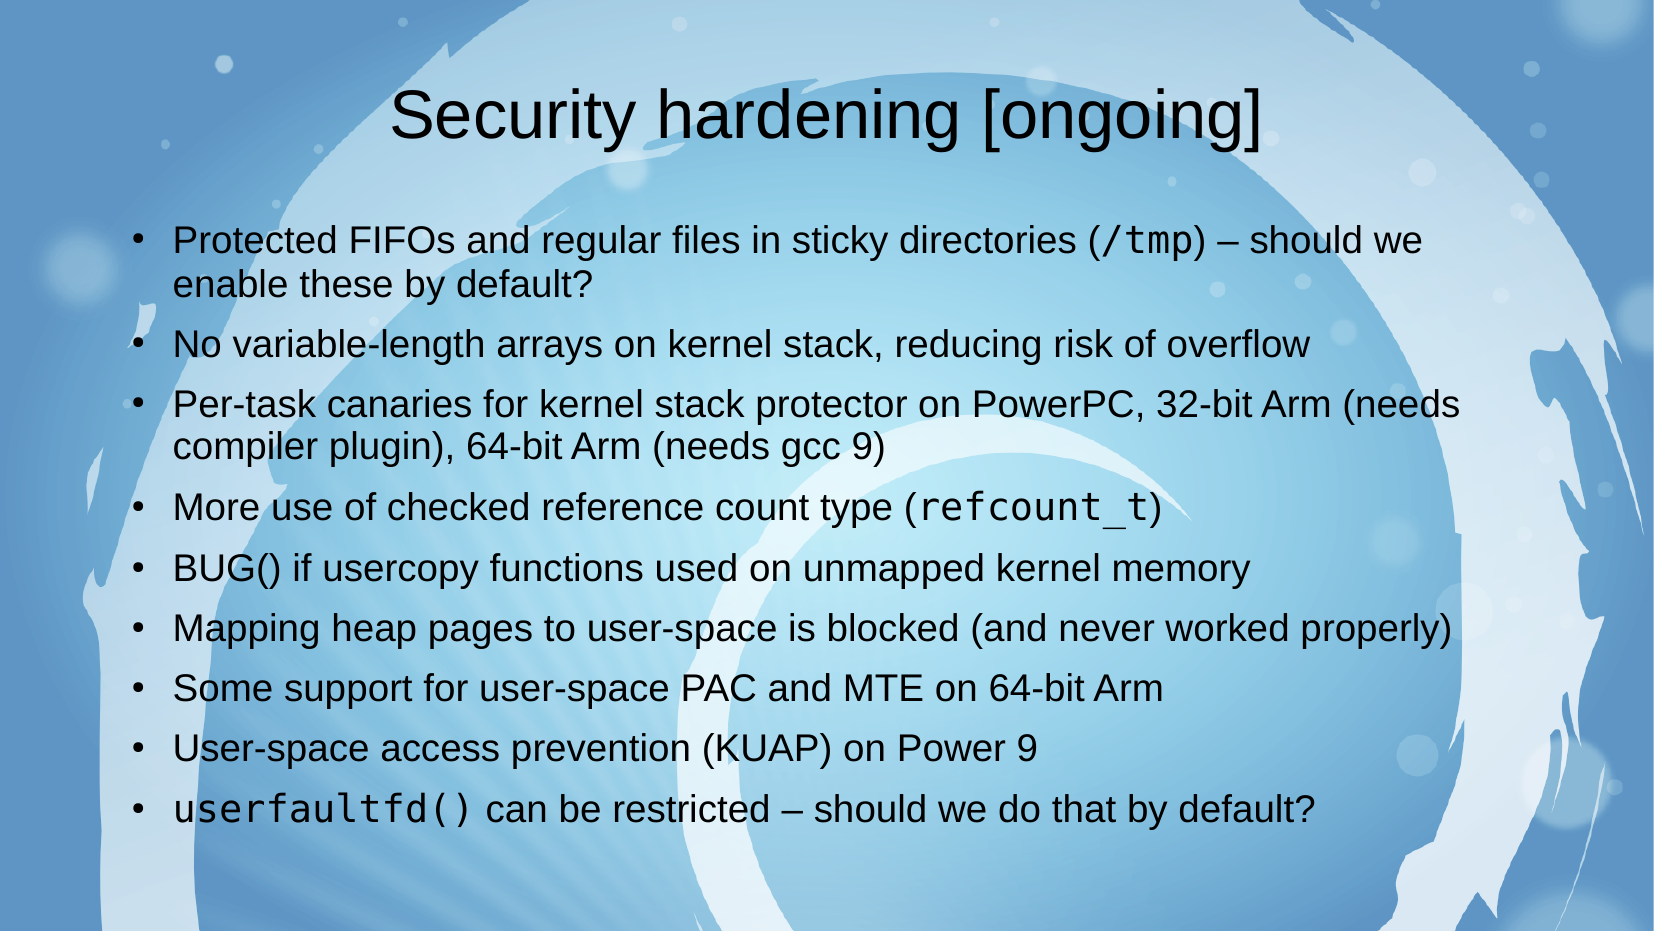

# Security hardening [ongoing]
Protected FIFOs and regular files in sticky directories (/tmp) – should we enable these by default?
No variable-length arrays on kernel stack, reducing risk of overflow
Per-task canaries for kernel stack protector on PowerPC, 32-bit Arm (needs compiler plugin), 64-bit Arm (needs gcc 9)
More use of checked reference count type (refcount_t)
BUG() if usercopy functions used on unmapped kernel memory
Mapping heap pages to user-space is blocked (and never worked properly)
Some support for user-space PAC and MTE on 64-bit Arm
User-space access prevention (KUAP) on Power 9
userfaultfd() can be restricted – should we do that by default?